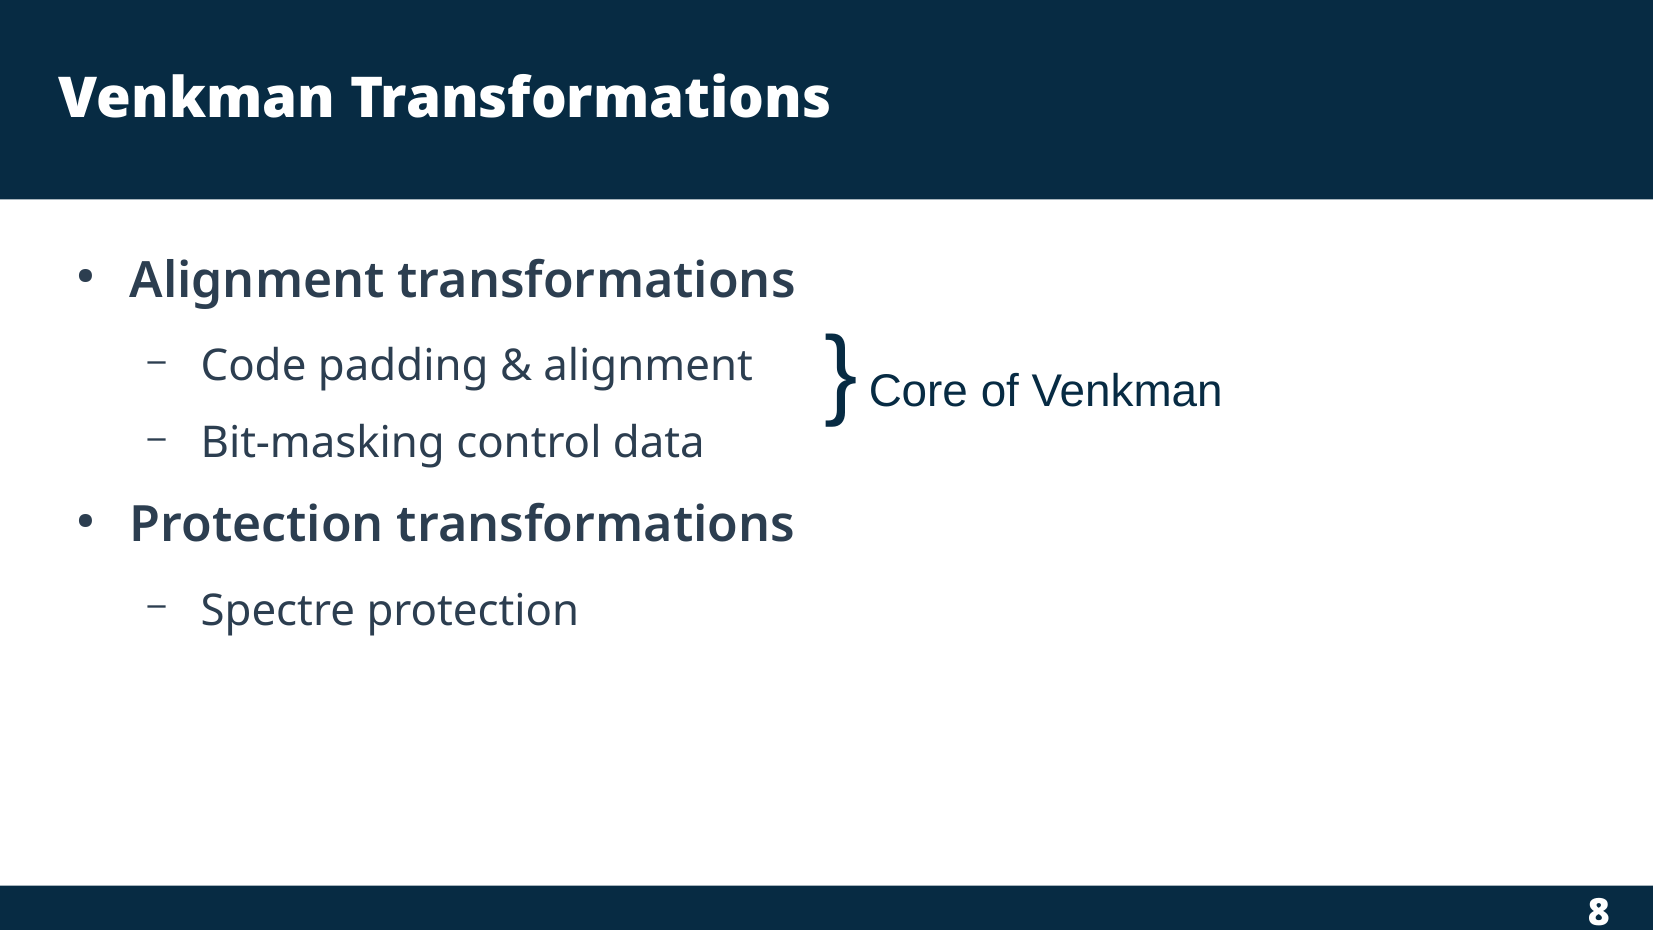

# Venkman Transformations
Alignment transformations
Code padding & alignment
Bit-masking control data
Protection transformations
Spectre protection
} Core of Venkman